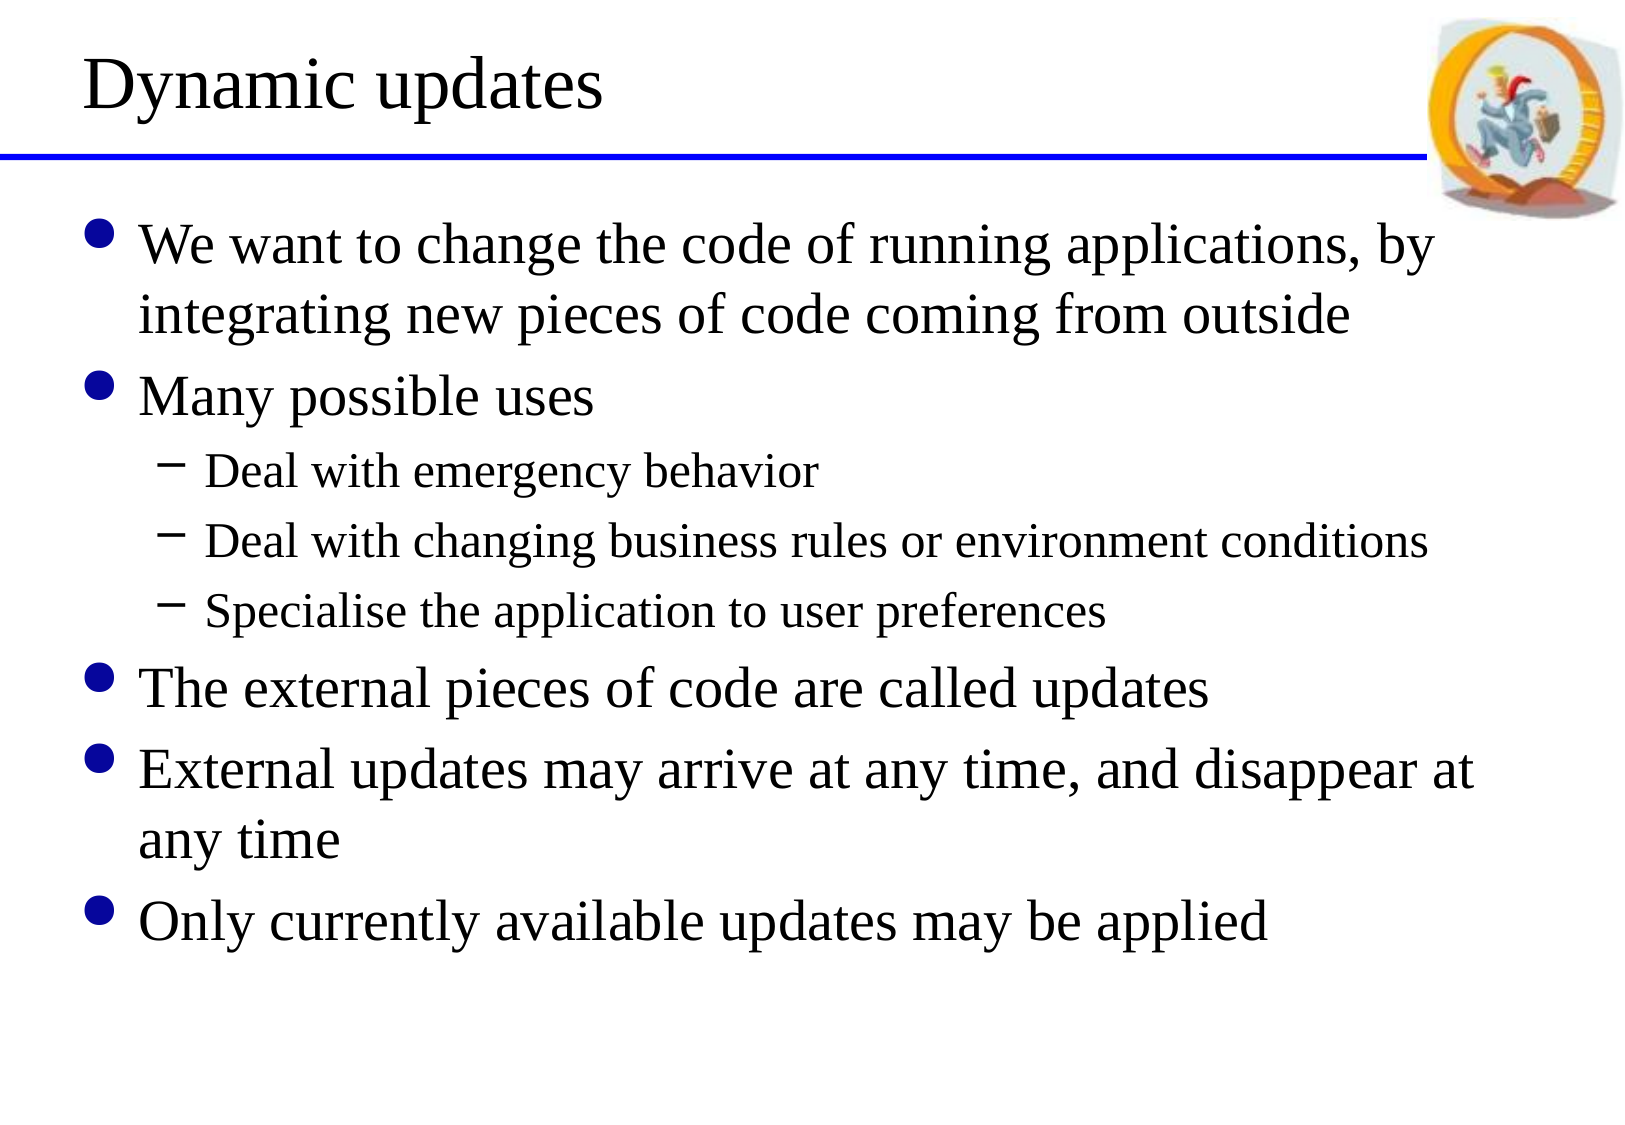

# Dynamic updates
We want to change the code of running applications, by integrating new pieces of code coming from outside
Many possible uses
Deal with emergency behavior
Deal with changing business rules or environment conditions
Specialise the application to user preferences
The external pieces of code are called updates
External updates may arrive at any time, and disappear at any time
Only currently available updates may be applied